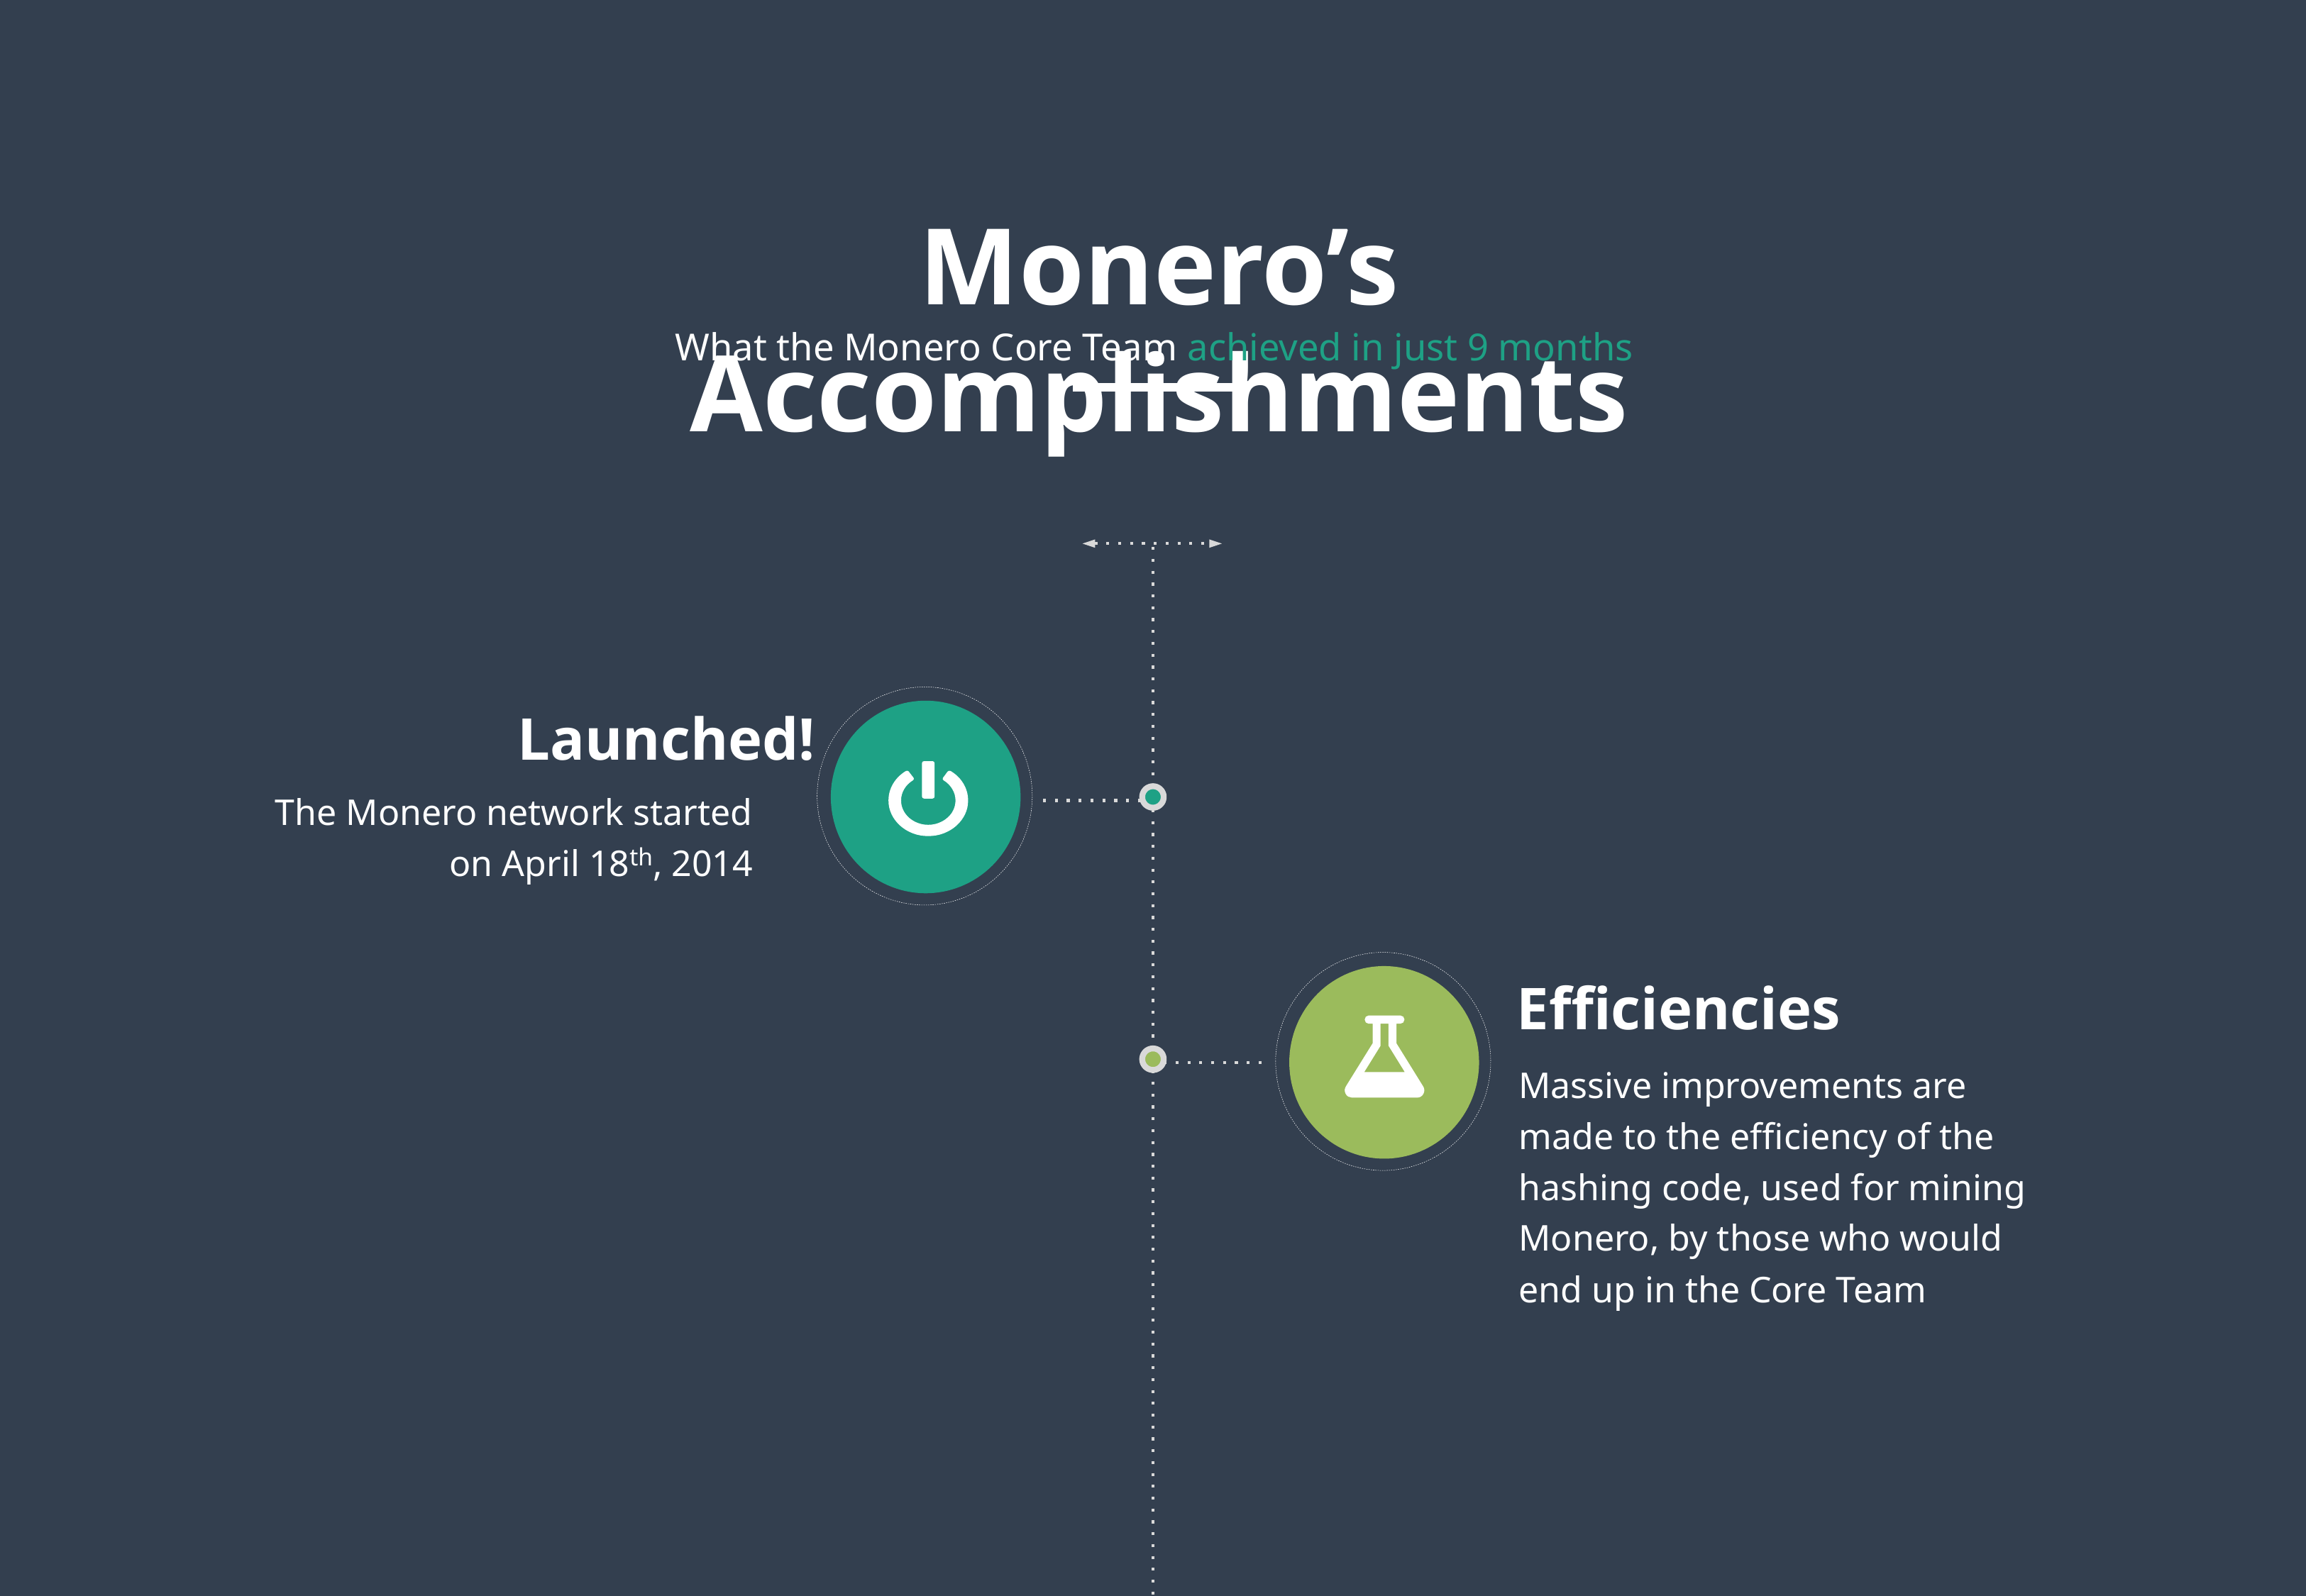

Monero’s Accomplishments
What the Monero Core Team achieved in just 9 months
Launched!
The Monero network started on April 18th, 2014
Efficiencies
Massive improvements are made to the efficiency of the hashing code, used for mining Monero, by those who would end up in the Core Team